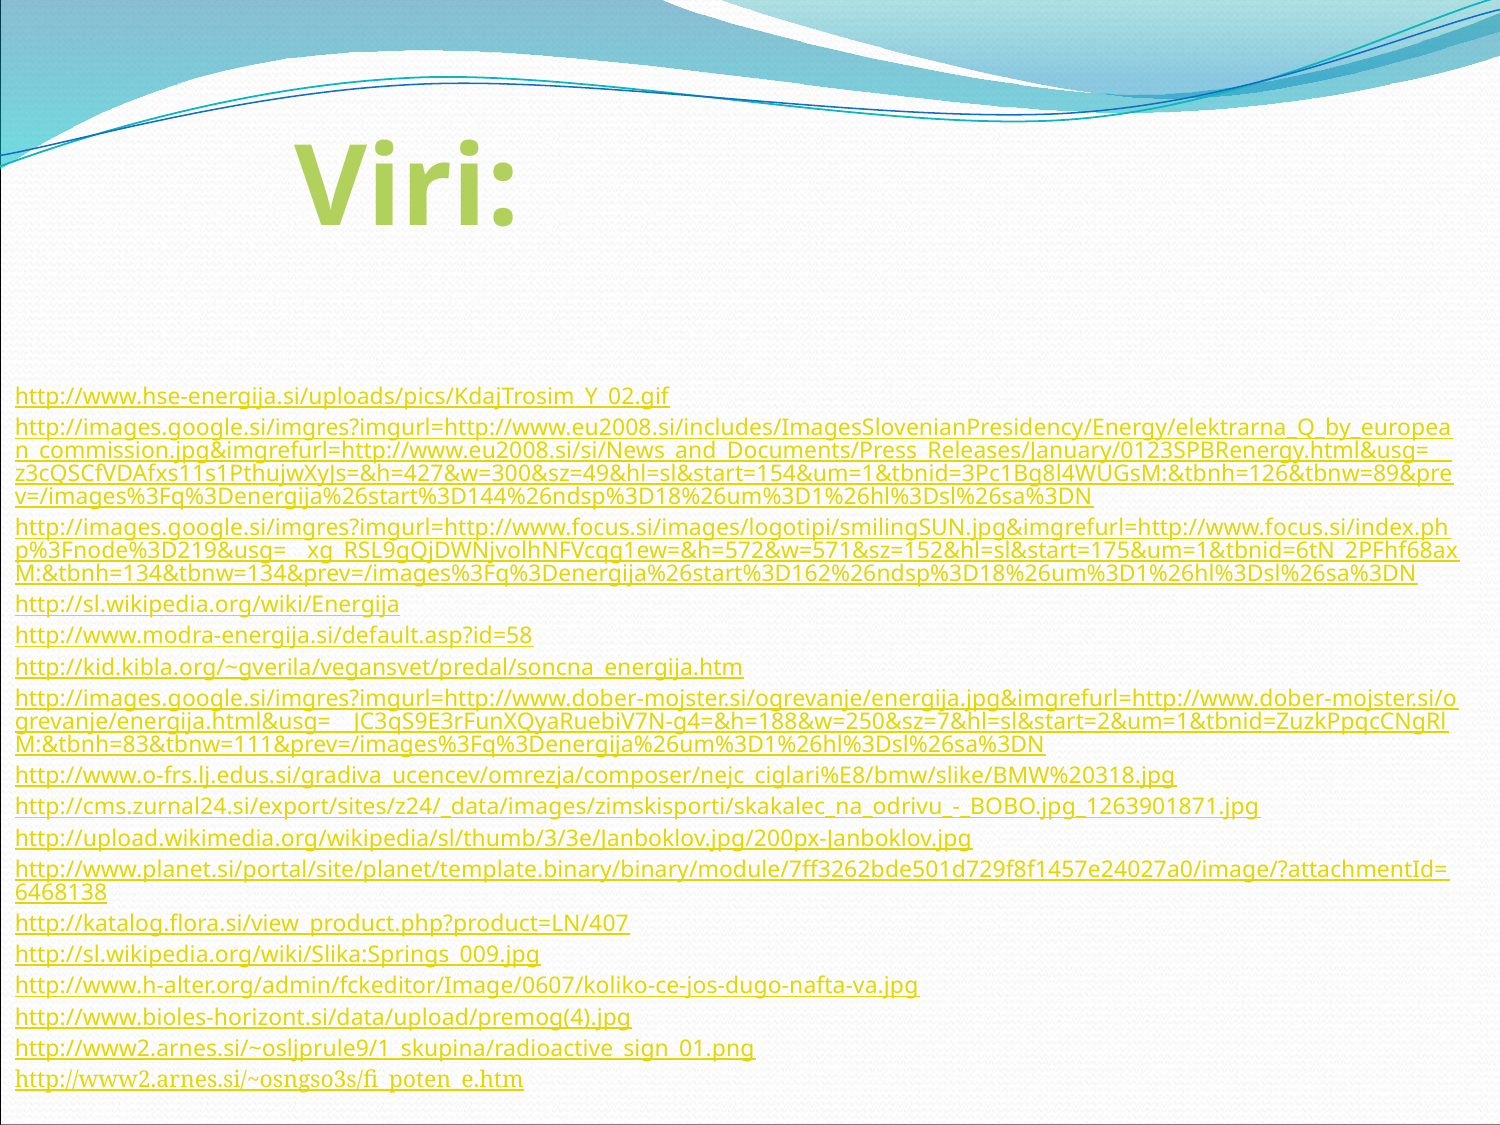

Viri:
http://www.hse-energija.si/uploads/pics/KdajTrosim_Y_02.gif
http://images.google.si/imgres?imgurl=http://www.eu2008.si/includes/ImagesSlovenianPresidency/Energy/elektrarna_Q_by_european_commission.jpg&imgrefurl=http://www.eu2008.si/si/News_and_Documents/Press_Releases/January/0123SPBRenergy.html&usg=__z3cQSCfVDAfxs11s1PthujwXyJs=&h=427&w=300&sz=49&hl=sl&start=154&um=1&tbnid=3Pc1Bg8l4WUGsM:&tbnh=126&tbnw=89&prev=/images%3Fq%3Denergija%26start%3D144%26ndsp%3D18%26um%3D1%26hl%3Dsl%26sa%3DN
http://images.google.si/imgres?imgurl=http://www.focus.si/images/logotipi/smilingSUN.jpg&imgrefurl=http://www.focus.si/index.php%3Fnode%3D219&usg=__xg_RSL9gQjDWNjvolhNFVcqg1ew=&h=572&w=571&sz=152&hl=sl&start=175&um=1&tbnid=6tN_2PFhf68axM:&tbnh=134&tbnw=134&prev=/images%3Fq%3Denergija%26start%3D162%26ndsp%3D18%26um%3D1%26hl%3Dsl%26sa%3DN
http://sl.wikipedia.org/wiki/Energija
http://www.modra-energija.si/default.asp?id=58
http://kid.kibla.org/~gverila/vegansvet/predal/soncna_energija.htm
http://images.google.si/imgres?imgurl=http://www.dober-mojster.si/ogrevanje/energija.jpg&imgrefurl=http://www.dober-mojster.si/ogrevanje/energija.html&usg=__JC3qS9E3rFunXQyaRuebiV7N-g4=&h=188&w=250&sz=7&hl=sl&start=2&um=1&tbnid=ZuzkPpqcCNgRlM:&tbnh=83&tbnw=111&prev=/images%3Fq%3Denergija%26um%3D1%26hl%3Dsl%26sa%3DN
http://www.o-frs.lj.edus.si/gradiva_ucencev/omrezja/composer/nejc_ciglari%E8/bmw/slike/BMW%20318.jpg
http://cms.zurnal24.si/export/sites/z24/_data/images/zimskisporti/skakalec_na_odrivu_-_BOBO.jpg_1263901871.jpg
http://upload.wikimedia.org/wikipedia/sl/thumb/3/3e/Janboklov.jpg/200px-Janboklov.jpg
http://www.planet.si/portal/site/planet/template.binary/binary/module/7ff3262bde501d729f8f1457e24027a0/image/?attachmentId=6468138
http://katalog.flora.si/view_product.php?product=LN/407
http://sl.wikipedia.org/wiki/Slika:Springs_009.jpg
http://www.h-alter.org/admin/fckeditor/Image/0607/koliko-ce-jos-dugo-nafta-va.jpg
http://www.bioles-horizont.si/data/upload/premog(4).jpg
http://www2.arnes.si/~osljprule9/1_skupina/radioactive_sign_01.png
http://www2.arnes.si/~osngso3s/fi_poten_e.htm